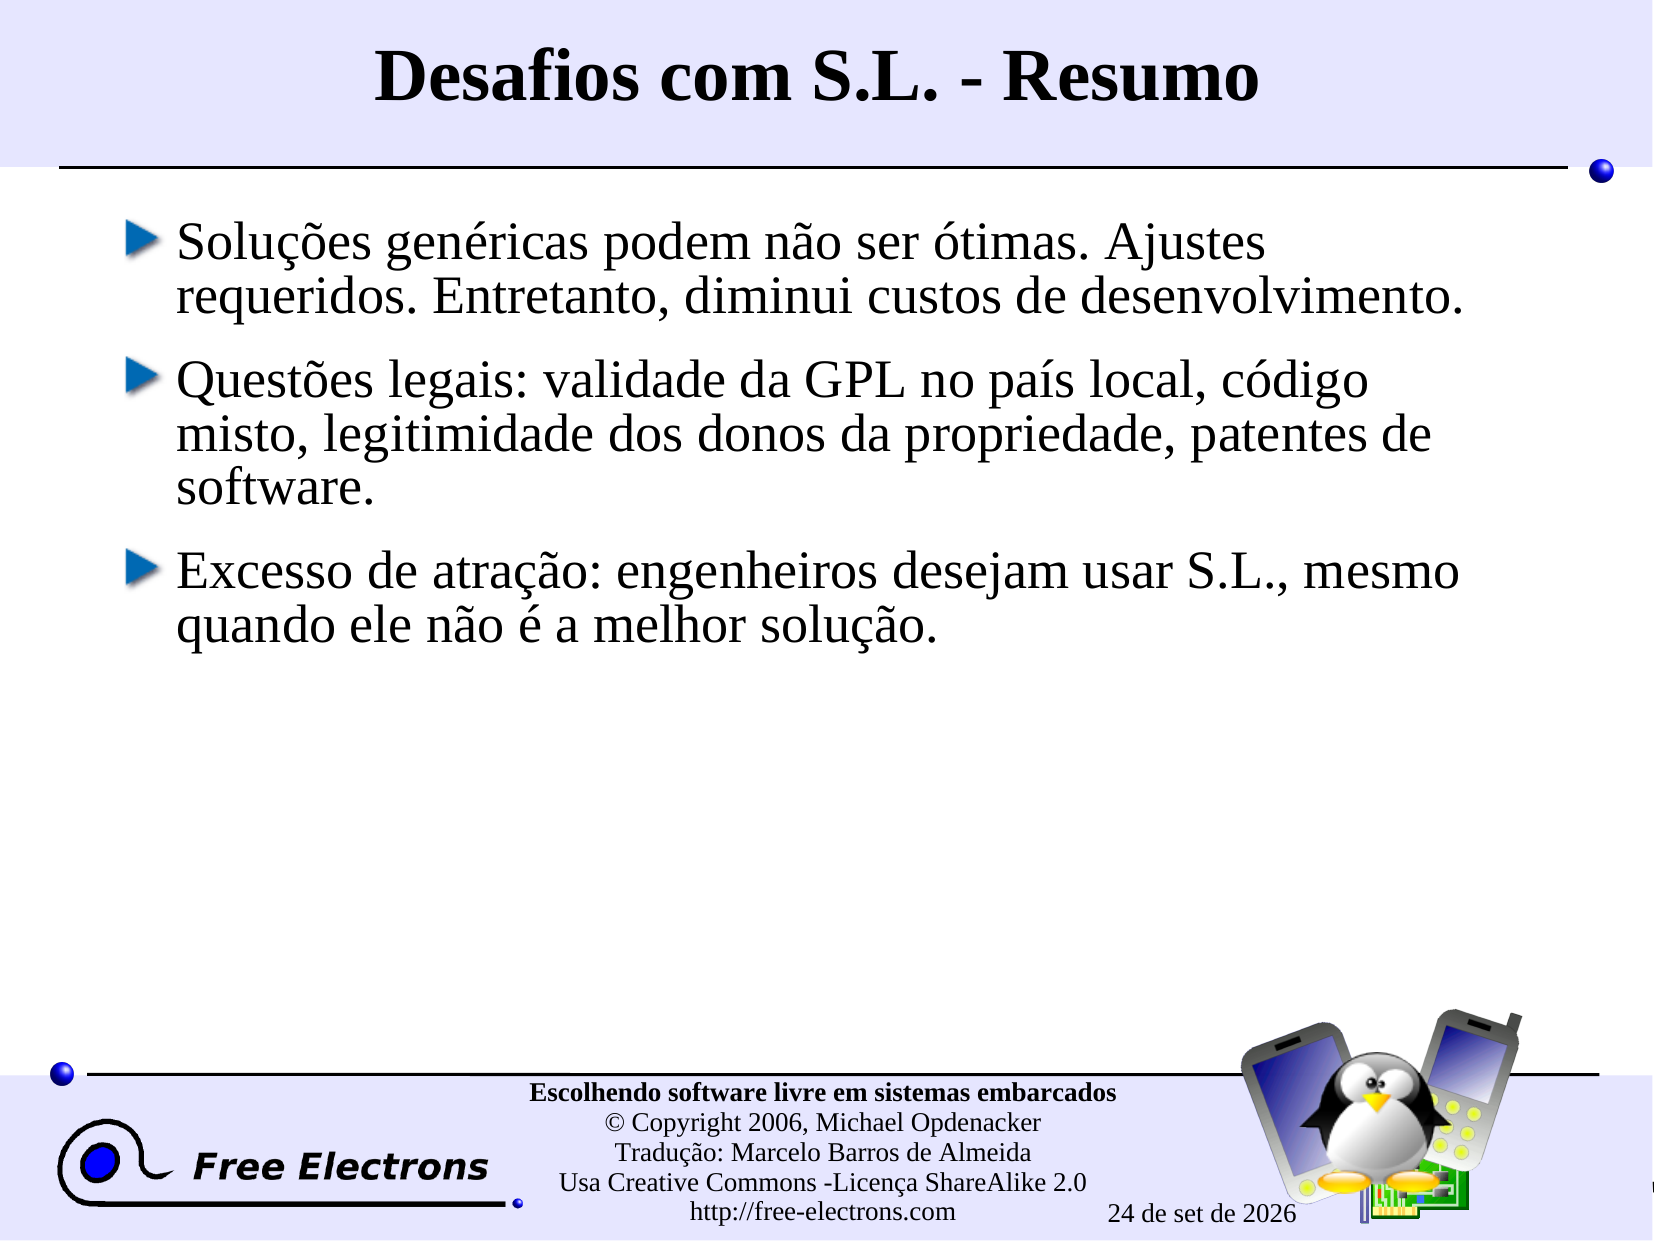

# Desafios com S.L. - Resumo
Soluções genéricas podem não ser ótimas. Ajustes requeridos. Entretanto, diminui custos de desenvolvimento.
Questões legais: validade da GPL no país local, código misto, legitimidade dos donos da propriedade, patentes de software.
Excesso de atração: engenheiros desejam usar S.L., mesmo quando ele não é a melhor solução.